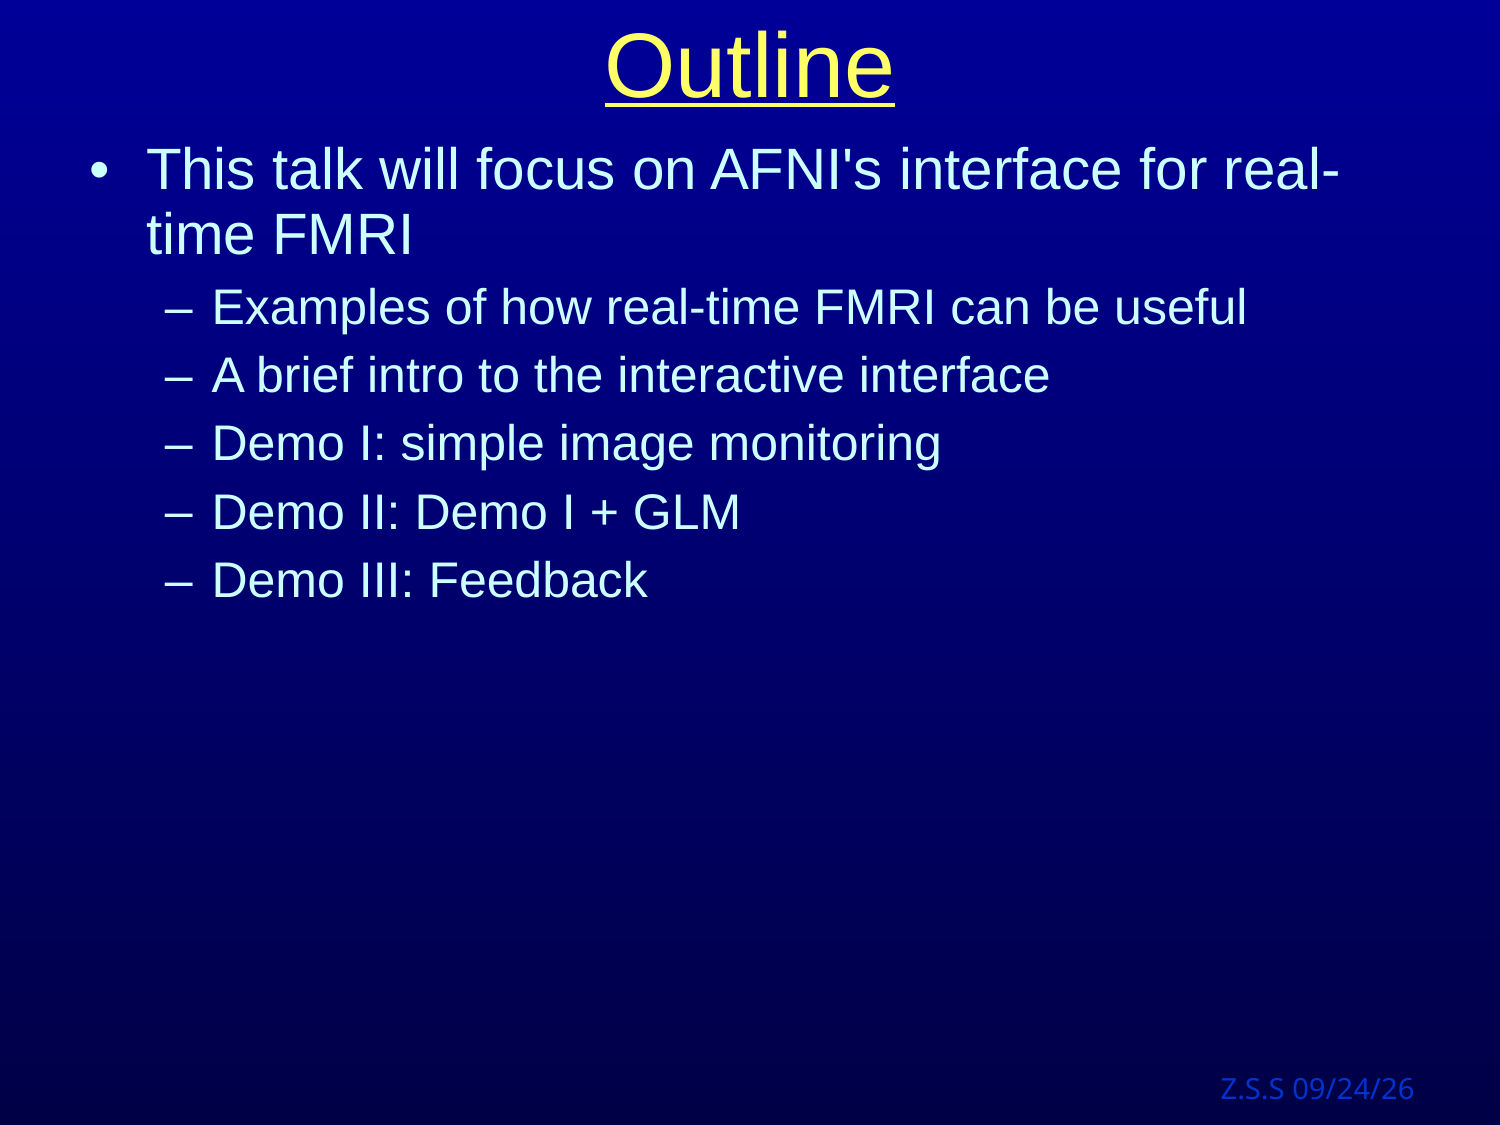

# Outline
This talk will focus on AFNI's interface for real-time FMRI
Examples of how real-time FMRI can be useful
A brief intro to the interactive interface
Demo I: simple image monitoring
Demo II: Demo I + GLM
Demo III: Feedback